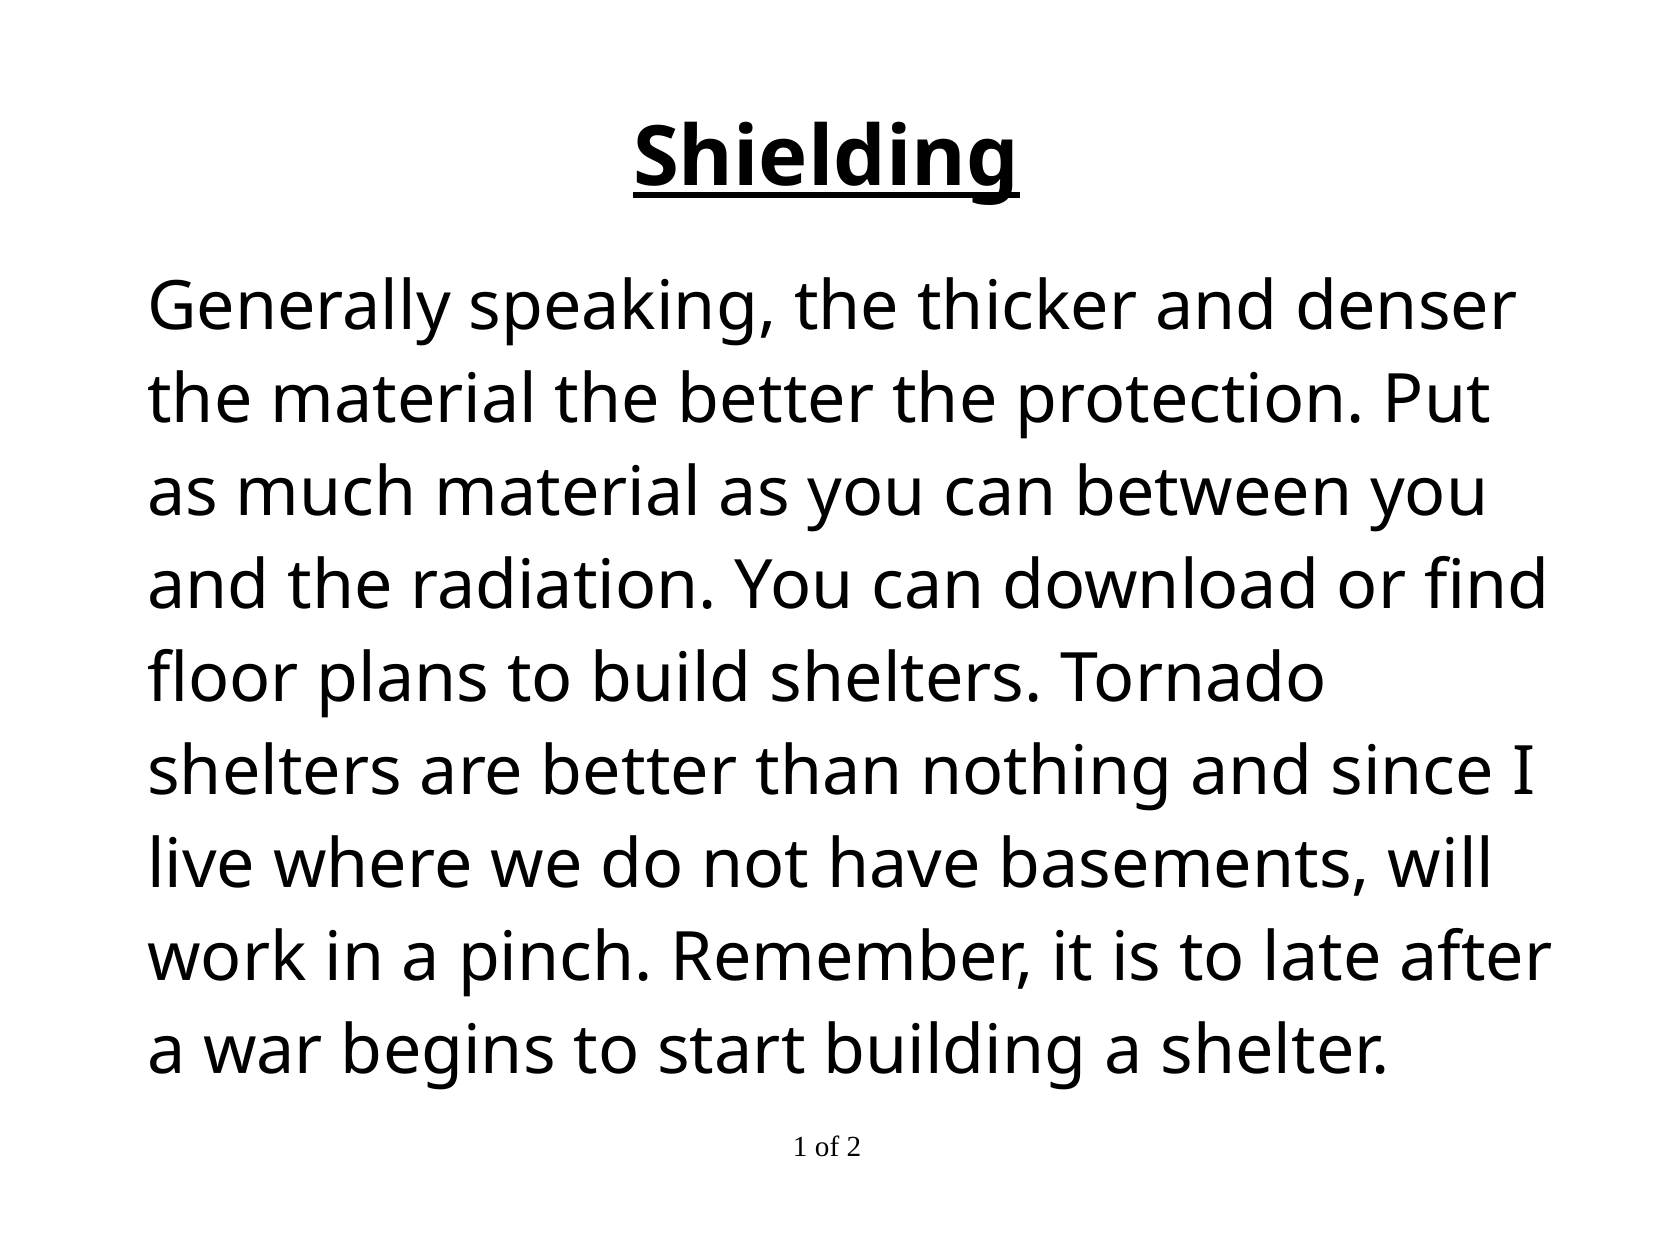

# Shielding
Generally speaking, the thicker and denser the material the better the protection. Put as much material as you can between you and the radiation. You can download or find floor plans to build shelters. Tornado shelters are better than nothing and since I live where we do not have basements, will work in a pinch. Remember, it is to late after a war begins to start building a shelter.
1 of 2